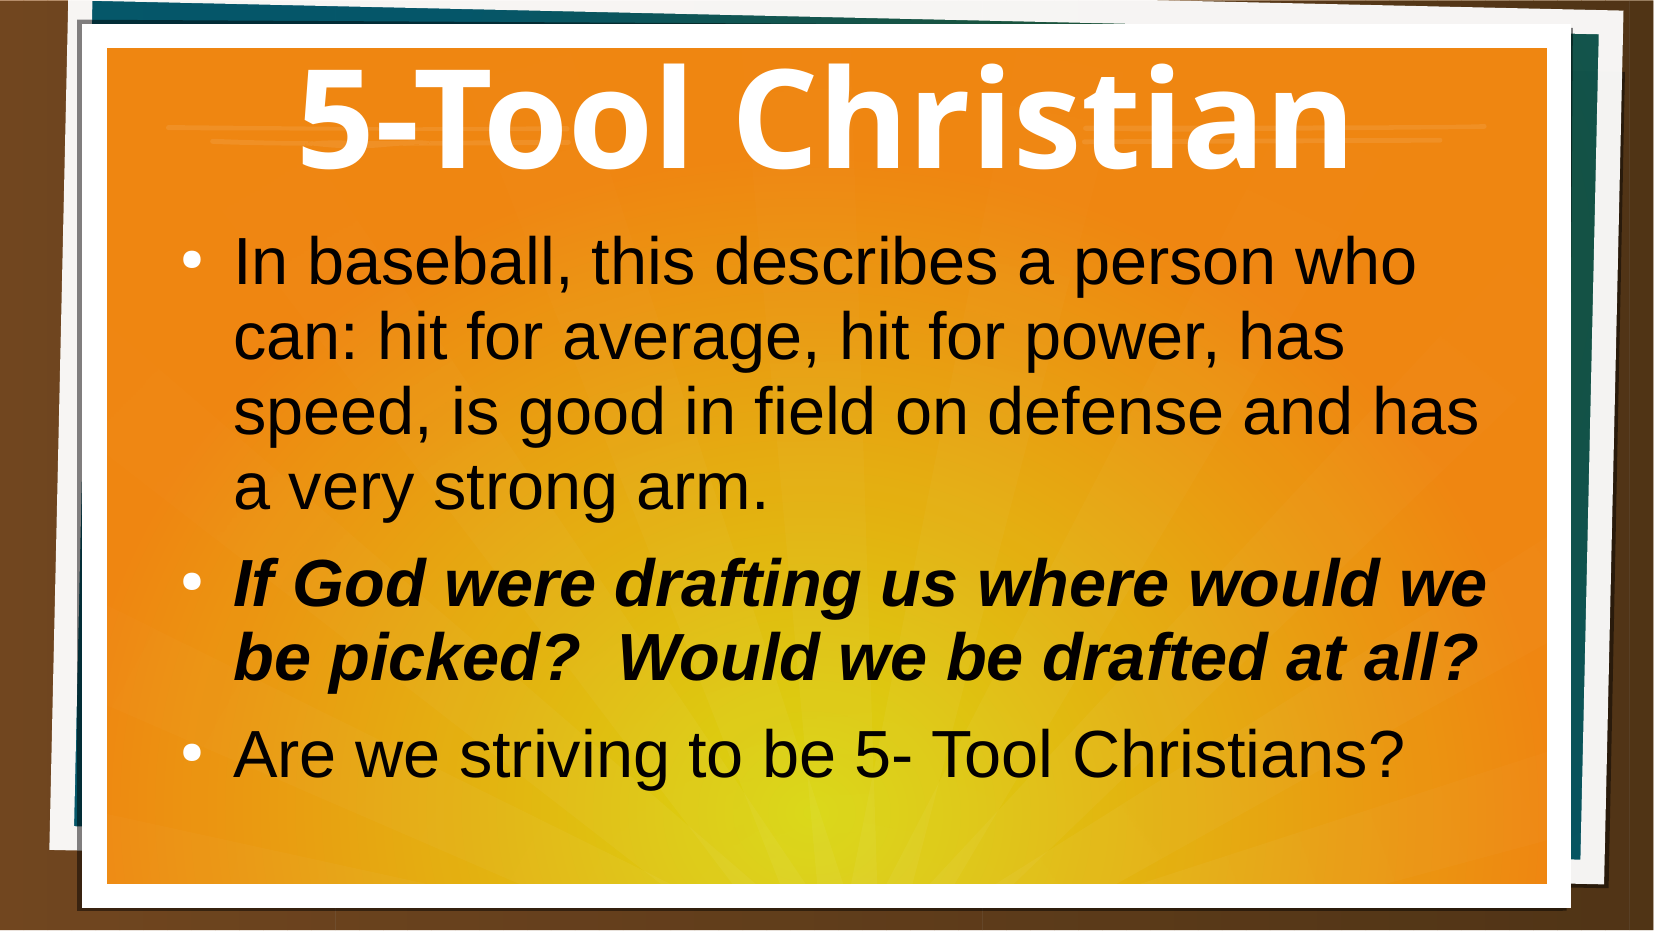

# 5-Tool Christian
In baseball, this describes a person who can: hit for average, hit for power, has speed, is good in field on defense and has a very strong arm.
If God were drafting us where would we be picked? Would we be drafted at all?
Are we striving to be 5- Tool Christians?